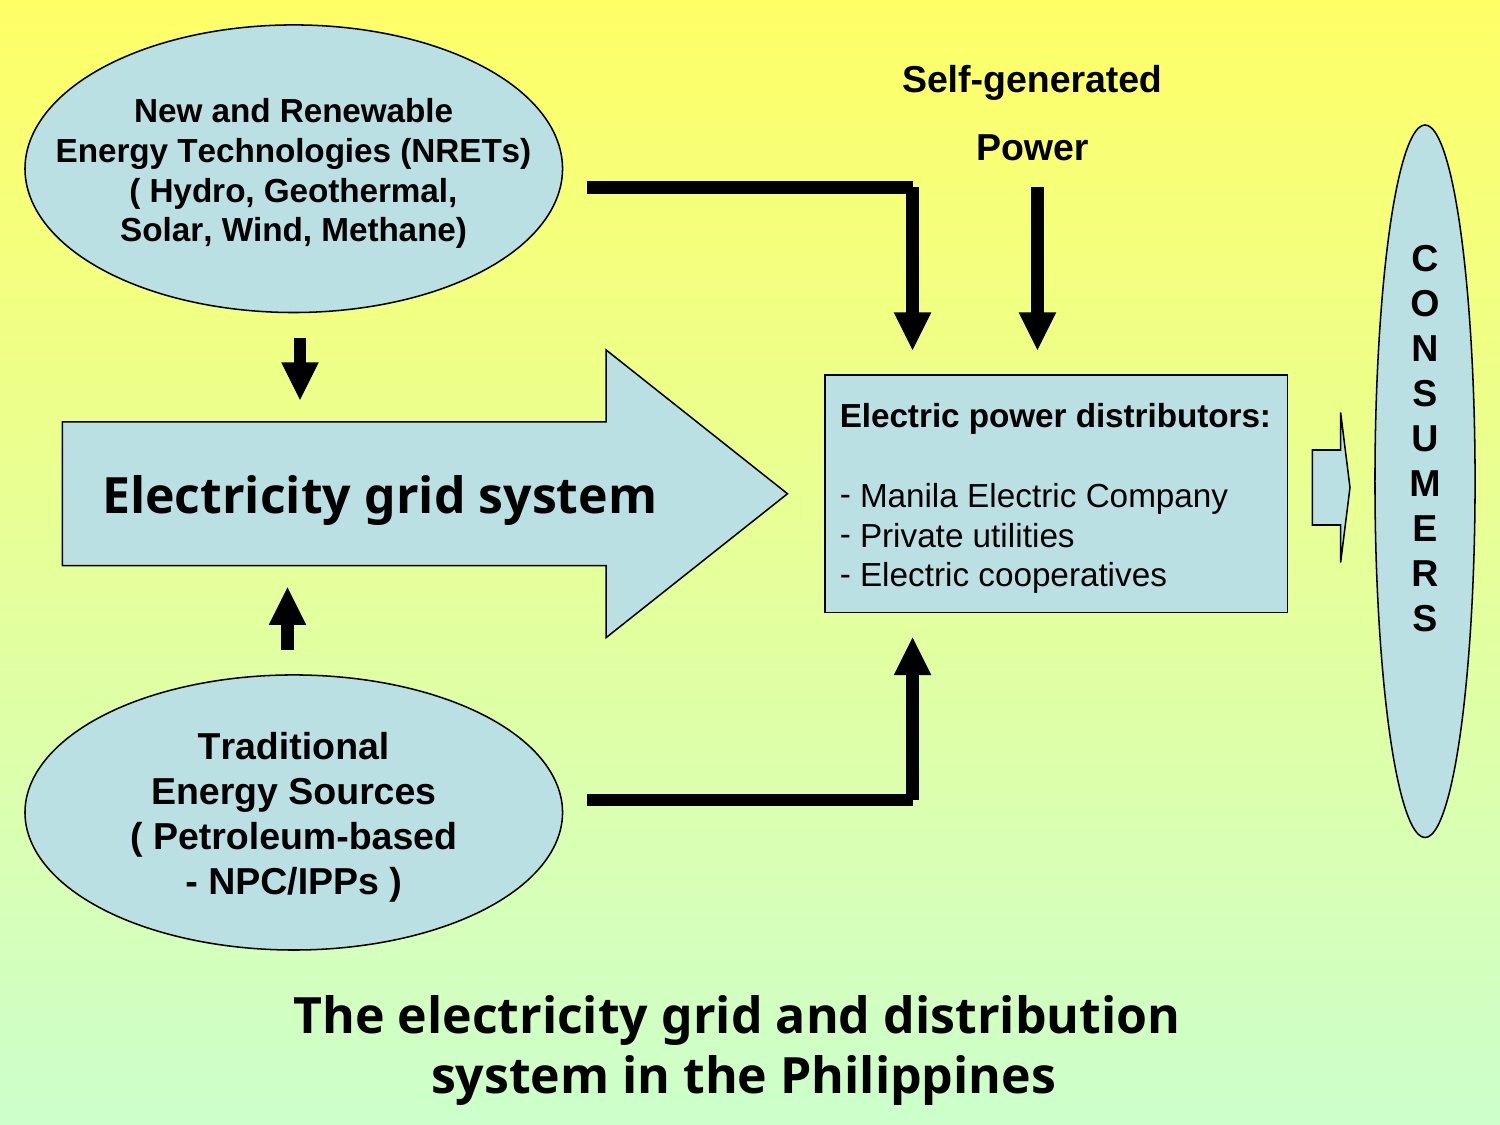

New and Renewable
Energy Technologies (NRETs)
( Hydro, Geothermal,
Solar, Wind, Methane)
Self-generated
Power
C
O
N
S
U
M
E
R
S
Electricity grid system
Electric power distributors:
 Manila Electric Company
 Private utilities
 Electric cooperatives
Traditional
Energy Sources
( Petroleum-based
- NPC/IPPs )
# The electricity grid and distribution
system in the Philippines